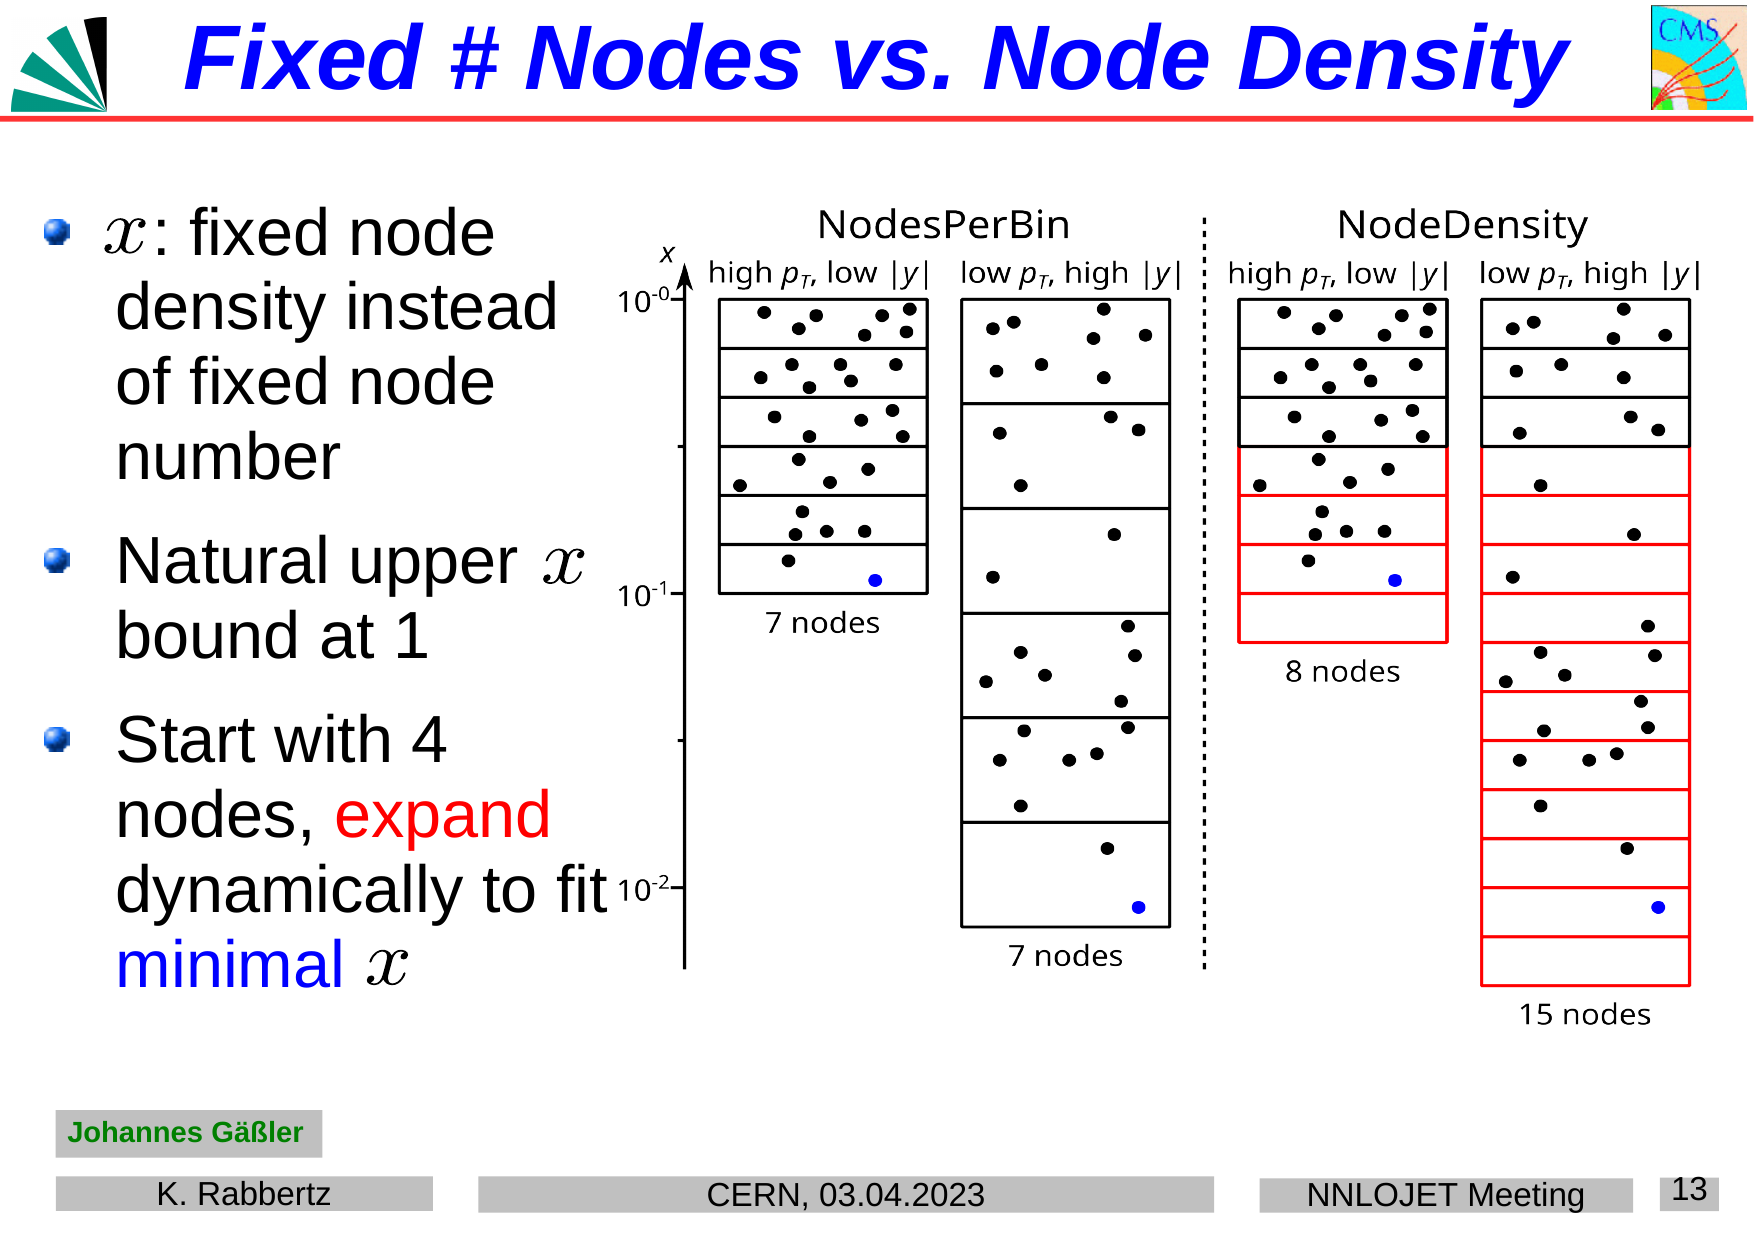

# Fixed # Nodes vs. Node Density
 : fixed node density instead of fixed node number
Natural upper bound at 1
Start with 4 nodes, expand dynamically to fit minimal
Johannes Gäßler